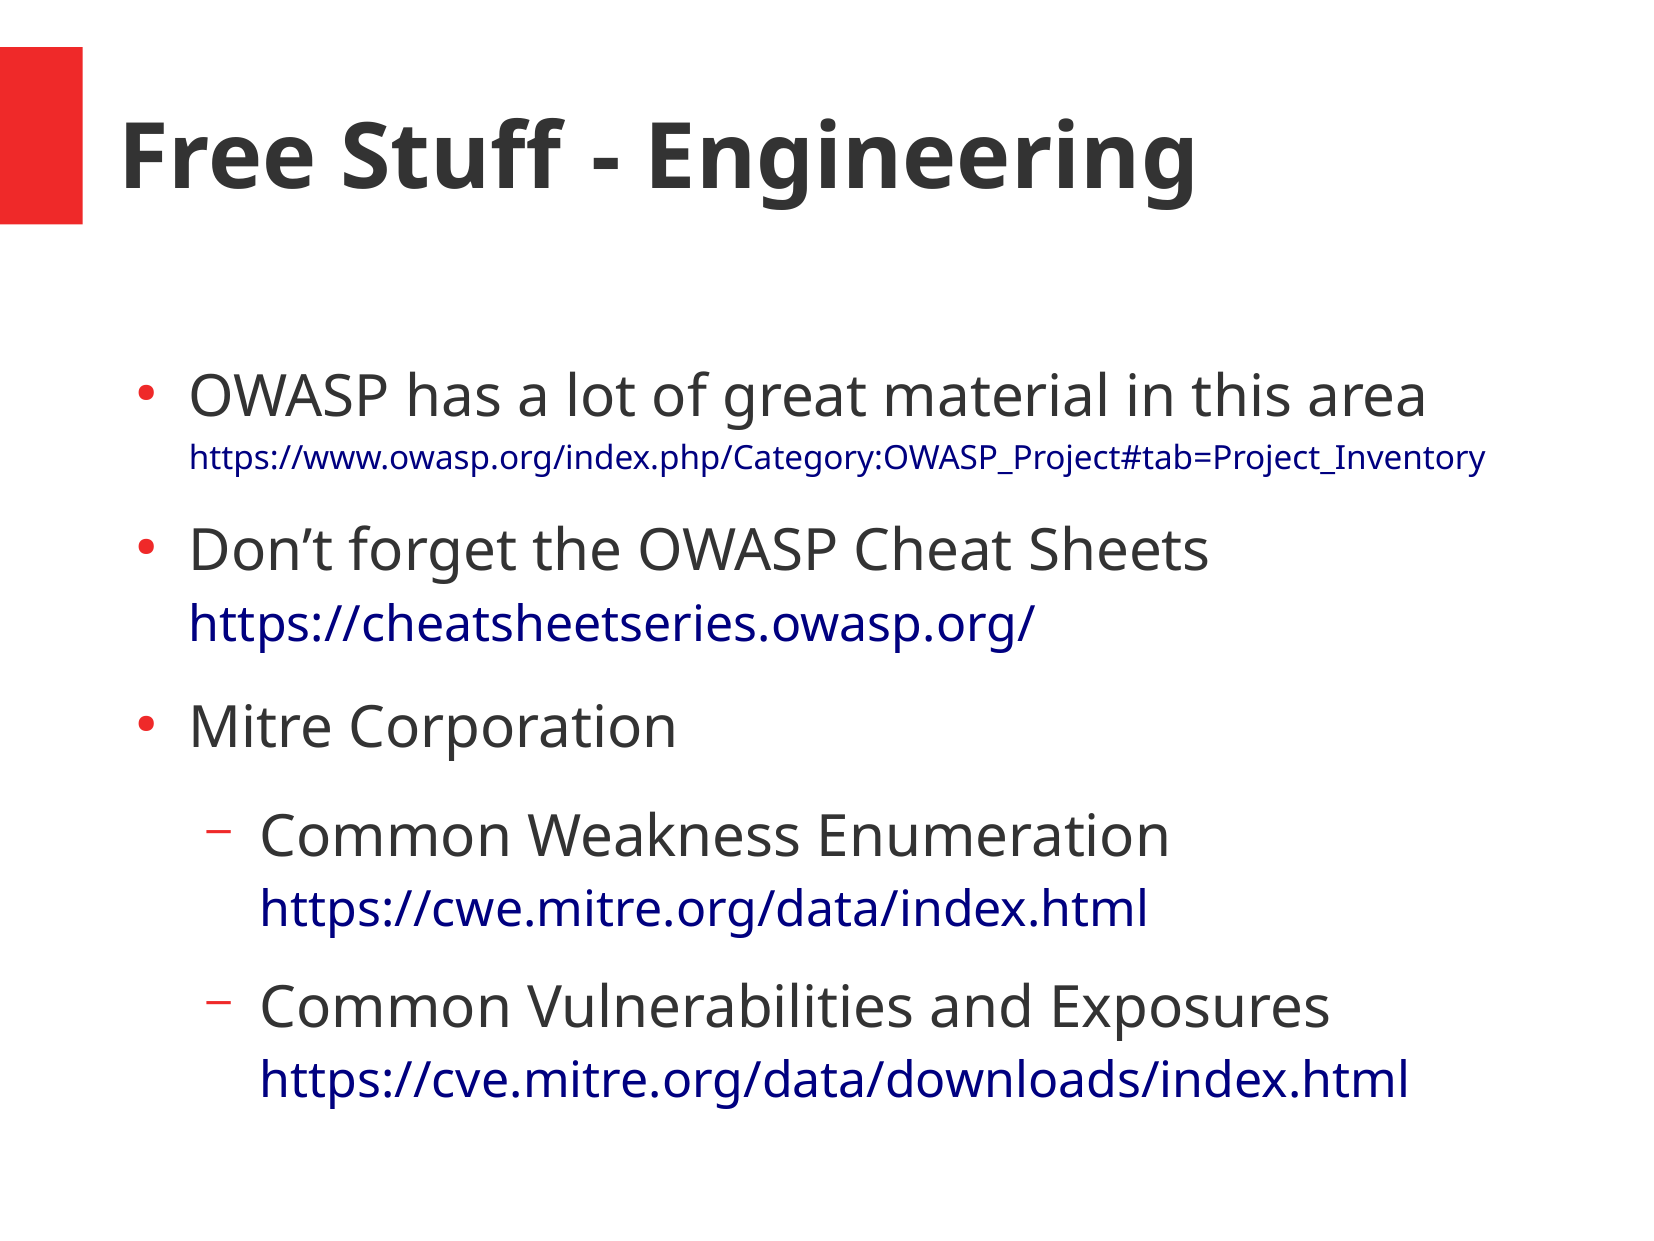

# Free Stuff	 - Engineering
OWASP has a lot of great material in this area https://www.owasp.org/index.php/Category:OWASP_Project#tab=Project_Inventory
Don’t forget the OWASP Cheat Sheets https://cheatsheetseries.owasp.org/
Mitre Corporation
Common Weakness Enumeration https://cwe.mitre.org/data/index.html
Common Vulnerabilities and Exposures https://cve.mitre.org/data/downloads/index.html